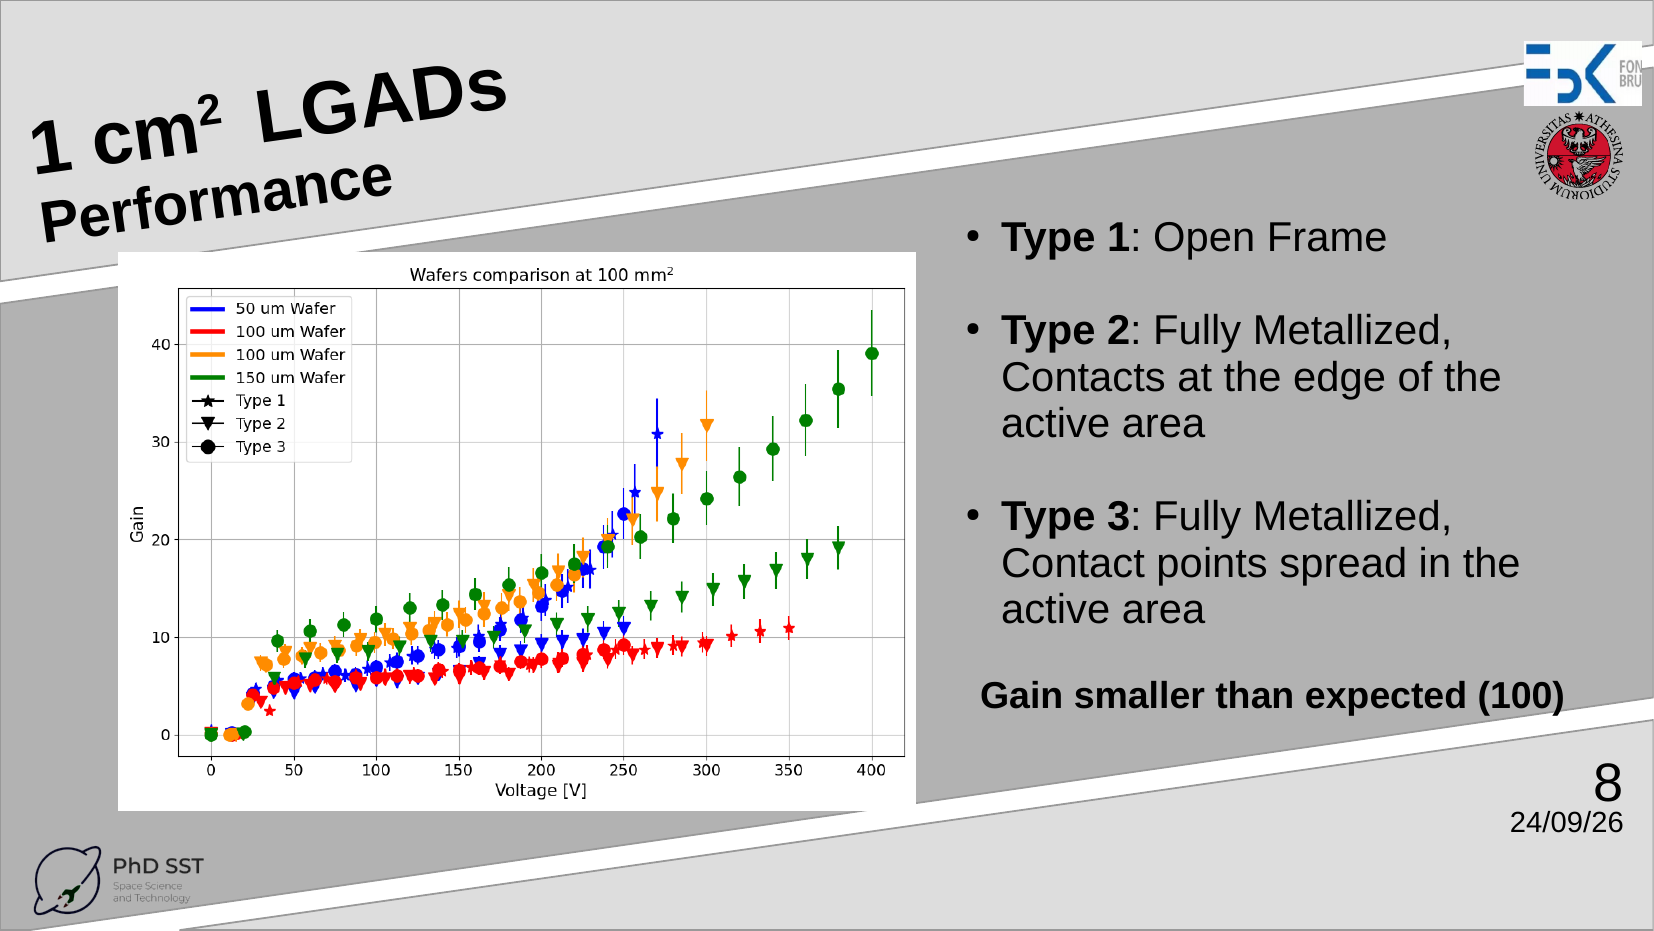

# 1 cm2 LGADs Performance
Type 1: Open Frame
Type 2: Fully Metallized, Contacts at the edge of the active area
Type 3: Fully Metallized, Contact points spread in the active area
Gain smaller than expected (100)
8